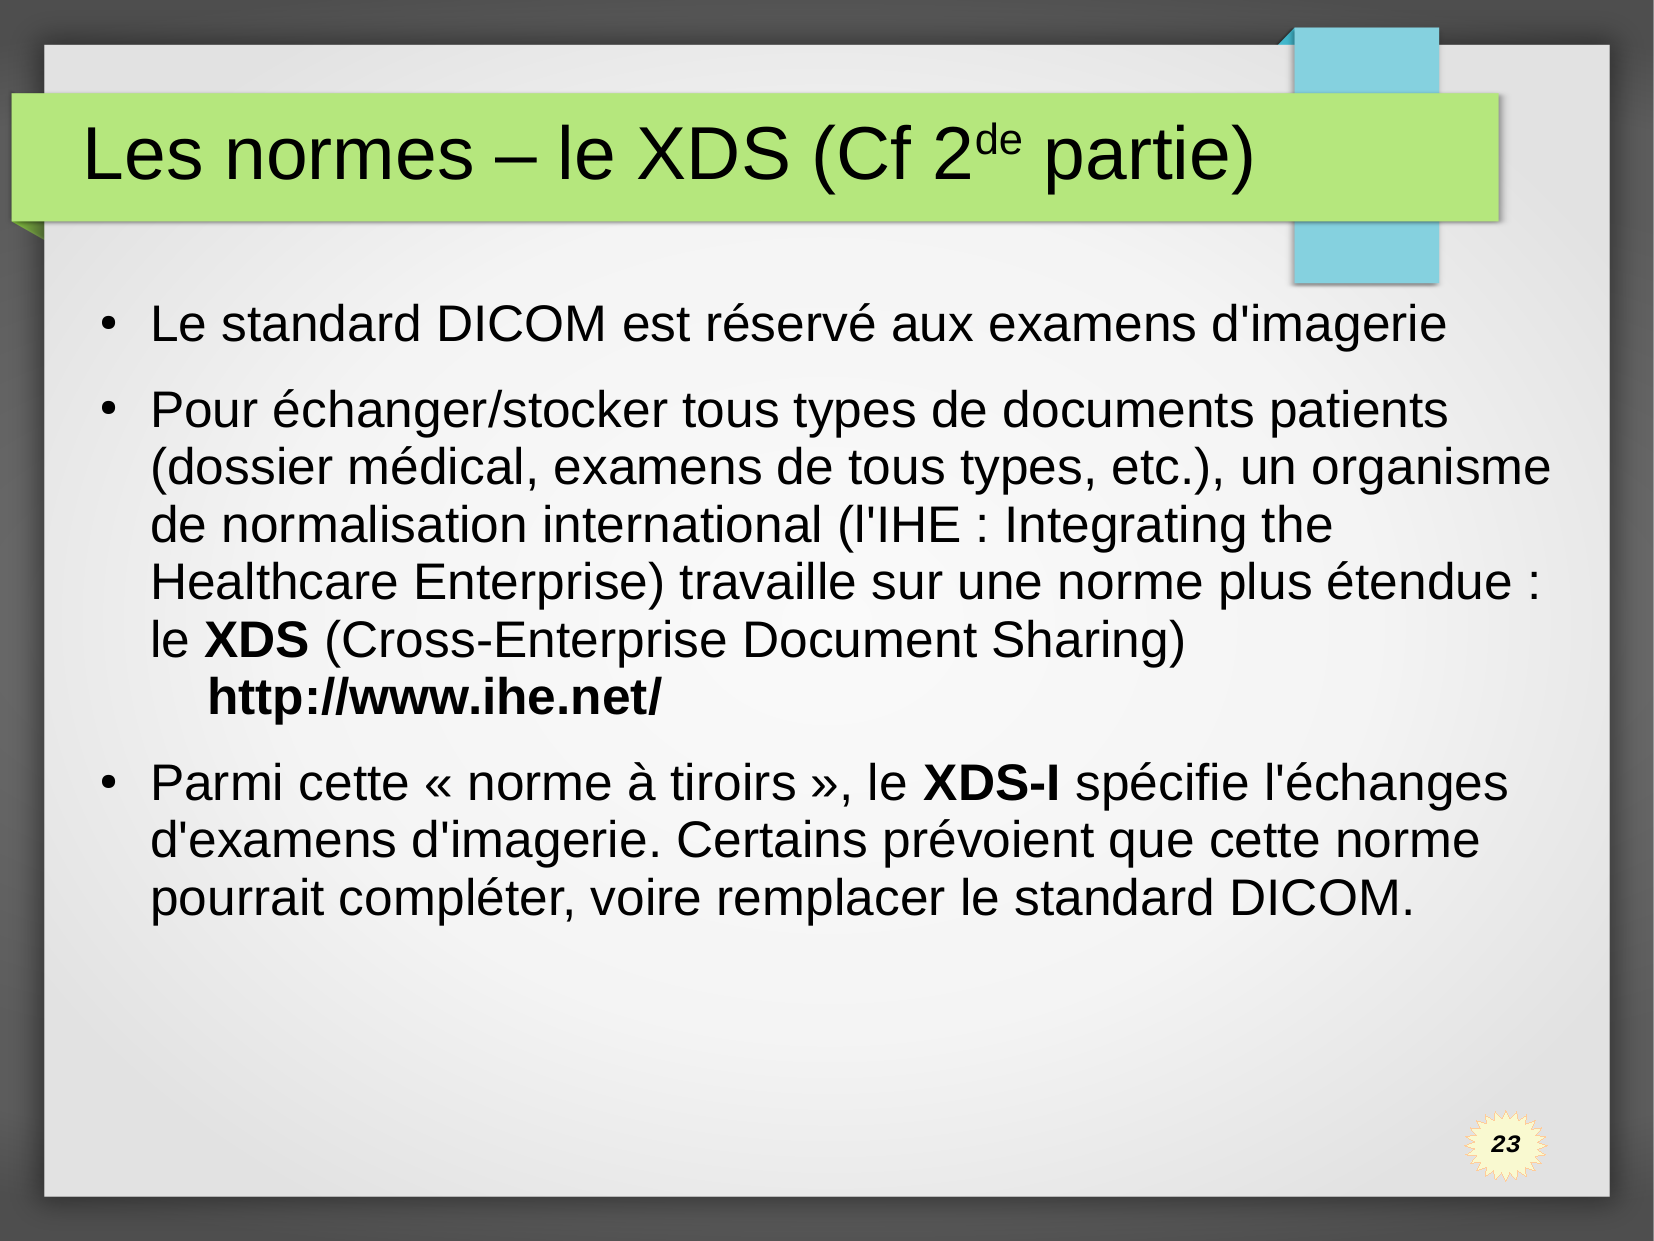

# Les normes – le XDS (Cf 2de partie)
Le standard DICOM est réservé aux examens d'imagerie
Pour échanger/stocker tous types de documents patients (dossier médical, examens de tous types, etc.), un organisme de normalisation international (l'IHE : Integrating the Healthcare Enterprise) travaille sur une norme plus étendue : le XDS (Cross-Enterprise Document Sharing)
 http://www.ihe.net/
Parmi cette « norme à tiroirs », le XDS-I spécifie l'échanges d'examens d'imagerie. Certains prévoient que cette norme pourrait compléter, voire remplacer le standard DICOM.